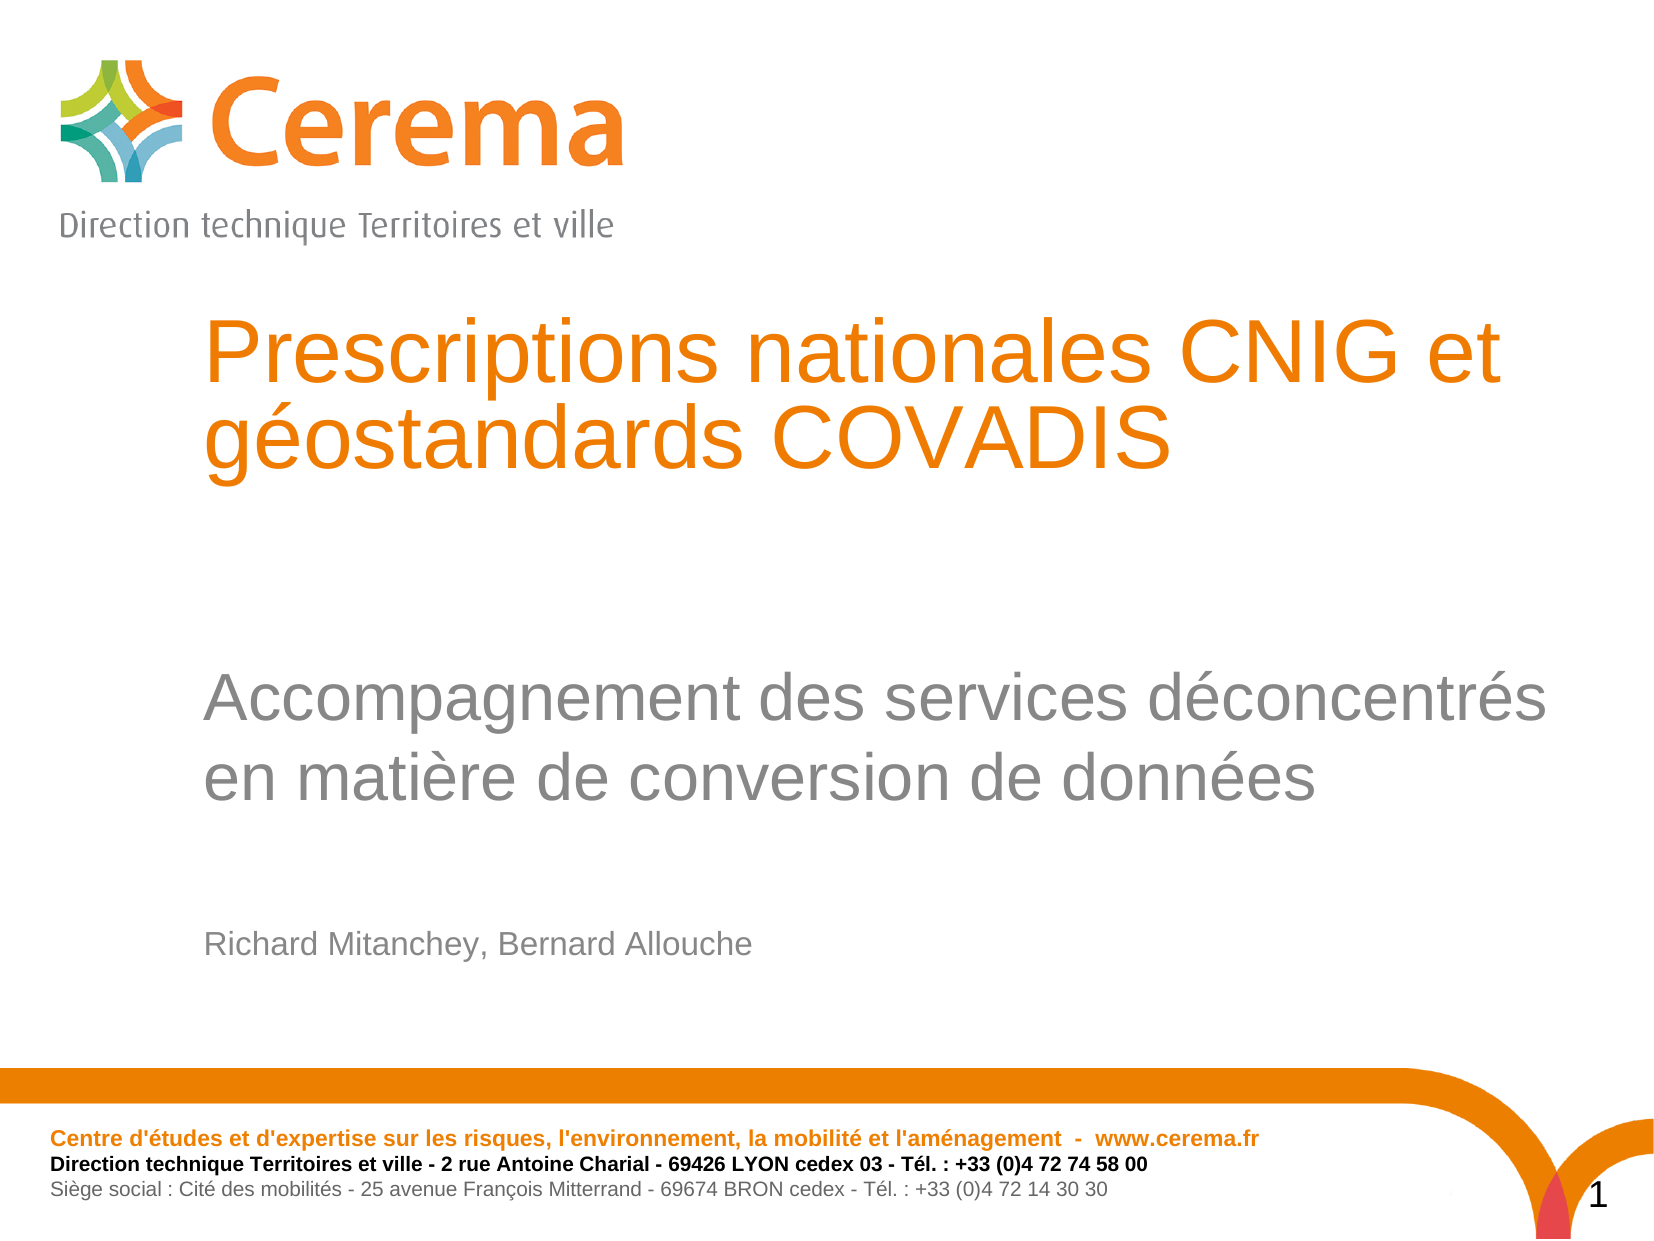

Prescriptions nationales CNIG et géostandards COVADIS
Accompagnement des services déconcentrés en matière de conversion de données
Richard Mitanchey, Bernard Allouche